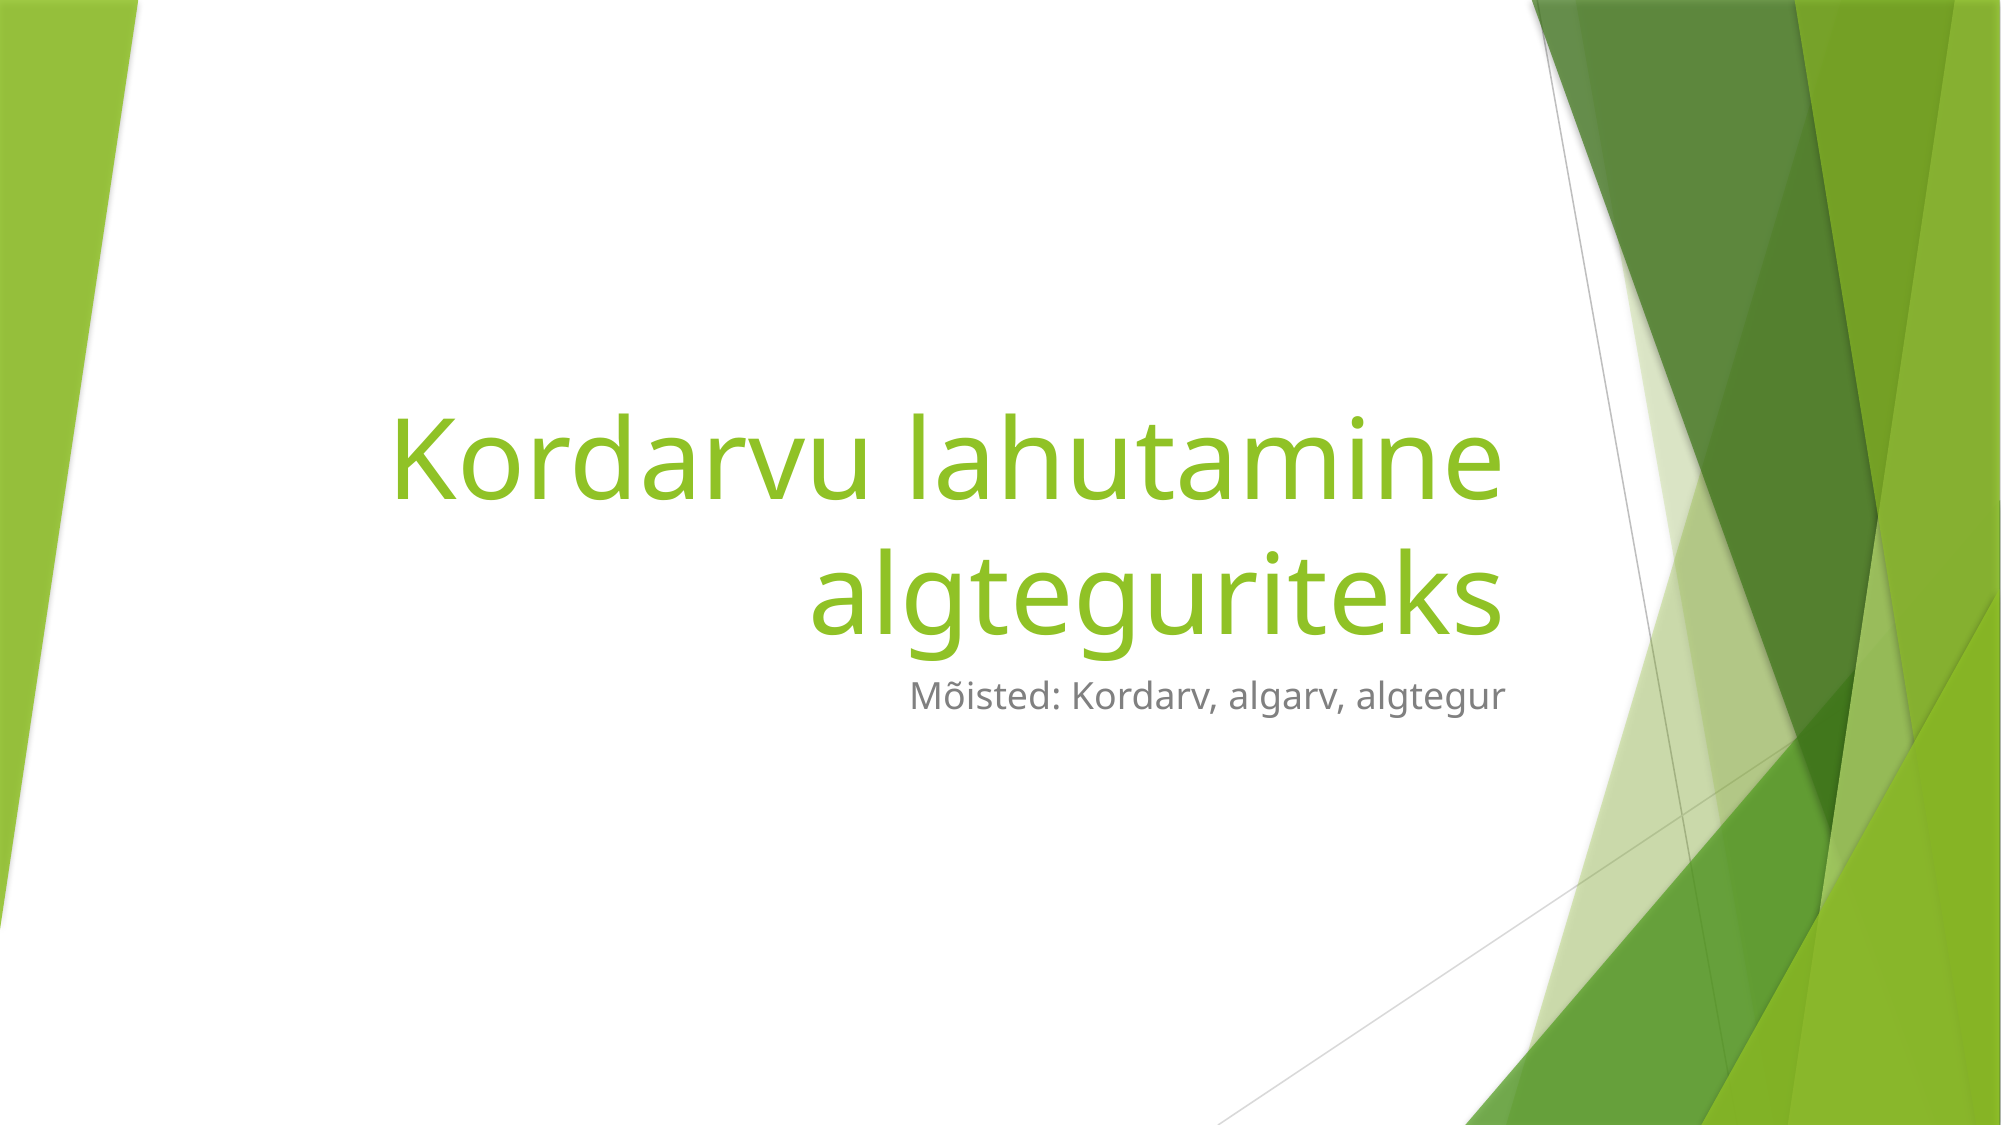

# Kordarvu lahutamine algteguriteks
Mõisted: Kordarv, algarv, algtegur